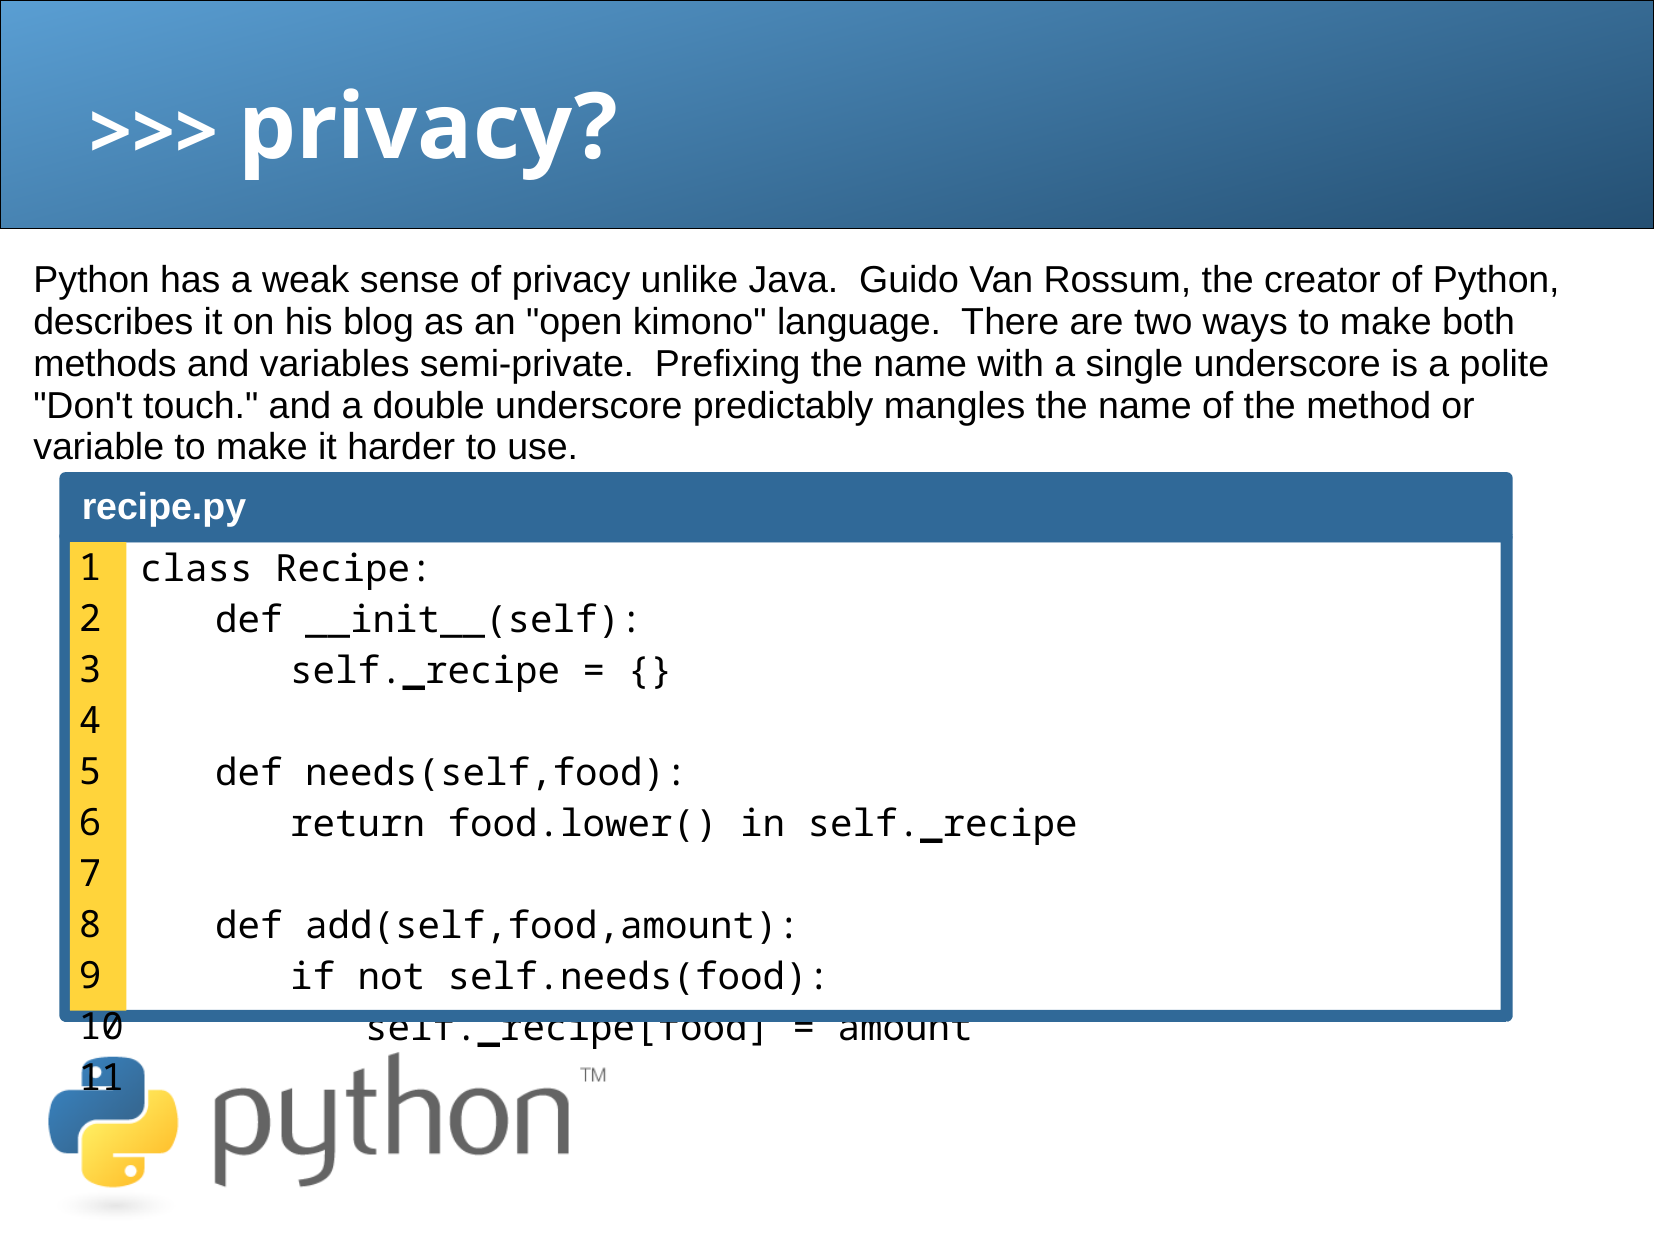

>>> privacy?
Python has a weak sense of privacy unlike Java. Guido Van Rossum, the creator of Python, describes it on his blog as an "open kimono" language. There are two ways to make both methods and variables semi-private. Prefixing the name with a single underscore is a polite "Don't touch." and a double underscore predictably mangles the name of the method or variable to make it harder to use.
recipe.py
1
2
3
4
5
6
7
8
9
10
11
class Recipe:
	def __init__(self):
		self._recipe = {}
	def needs(self,food):
		return food.lower() in self._recipe
	def add(self,food,amount):
		if not self.needs(food):
			self._recipe[food] = amount